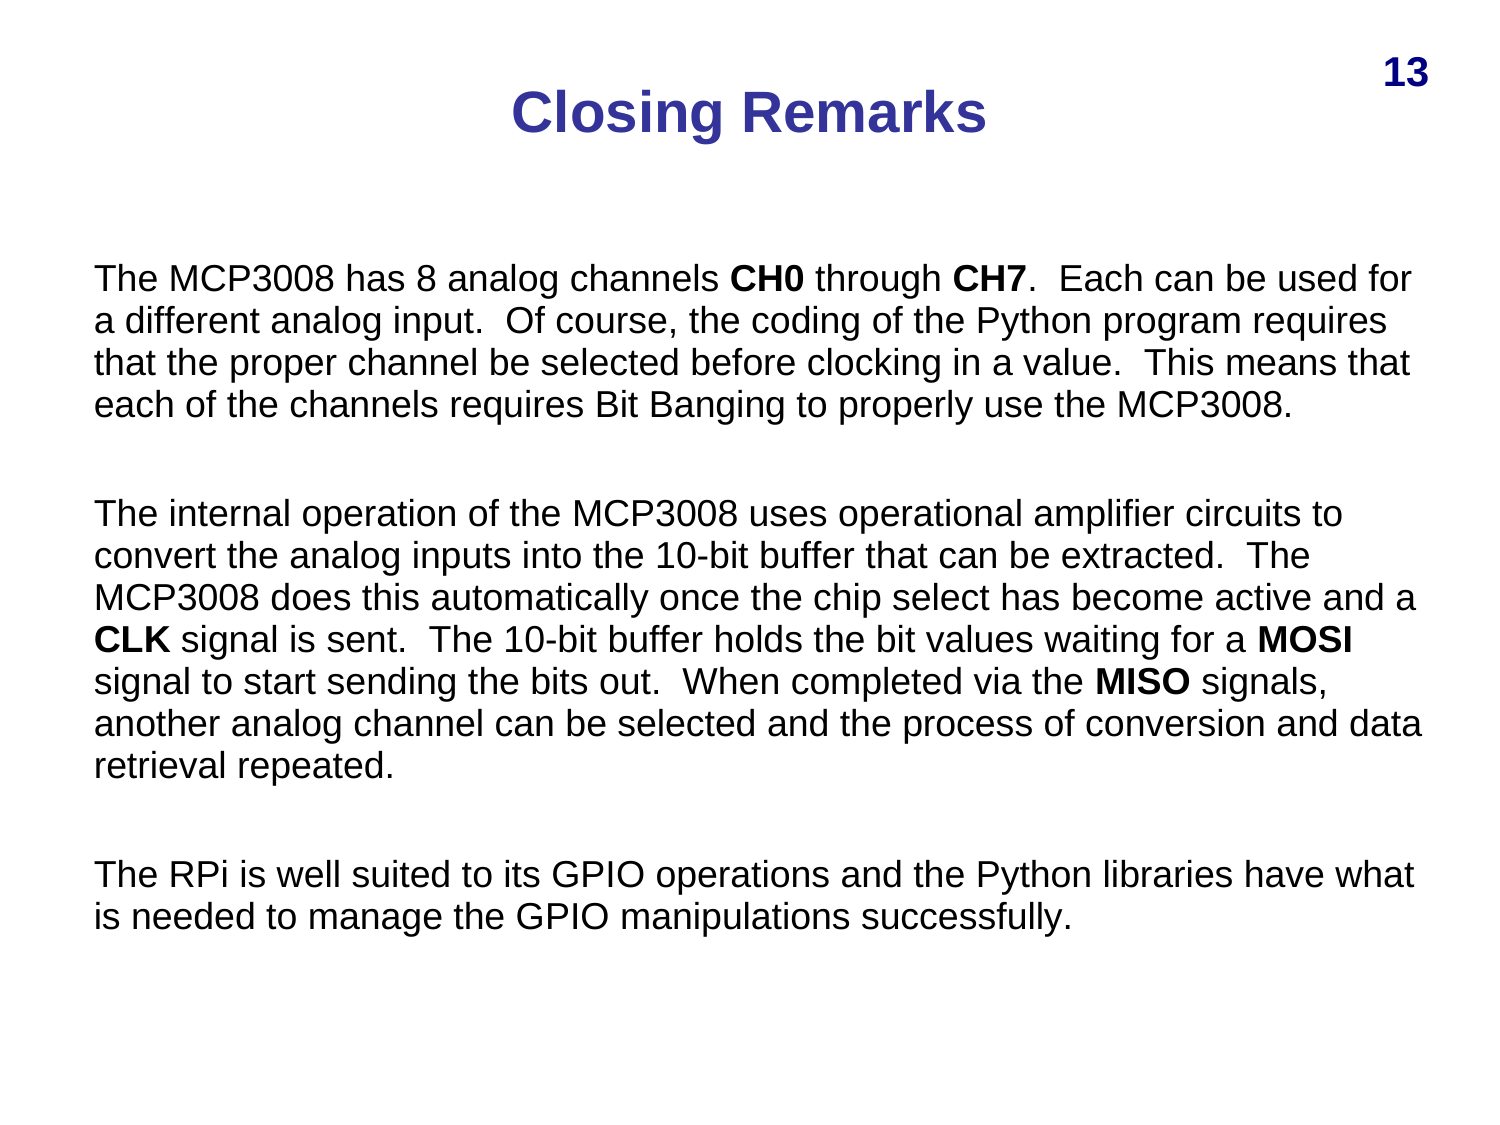

13
# Closing Remarks
The MCP3008 has 8 analog channels CH0 through CH7. Each can be used for a different analog input. Of course, the coding of the Python program requires that the proper channel be selected before clocking in a value. This means that each of the channels requires Bit Banging to properly use the MCP3008.
The internal operation of the MCP3008 uses operational amplifier circuits to convert the analog inputs into the 10-bit buffer that can be extracted. The MCP3008 does this automatically once the chip select has become active and a CLK signal is sent. The 10-bit buffer holds the bit values waiting for a MOSI signal to start sending the bits out. When completed via the MISO signals, another analog channel can be selected and the process of conversion and data retrieval repeated.
The RPi is well suited to its GPIO operations and the Python libraries have what is needed to manage the GPIO manipulations successfully.